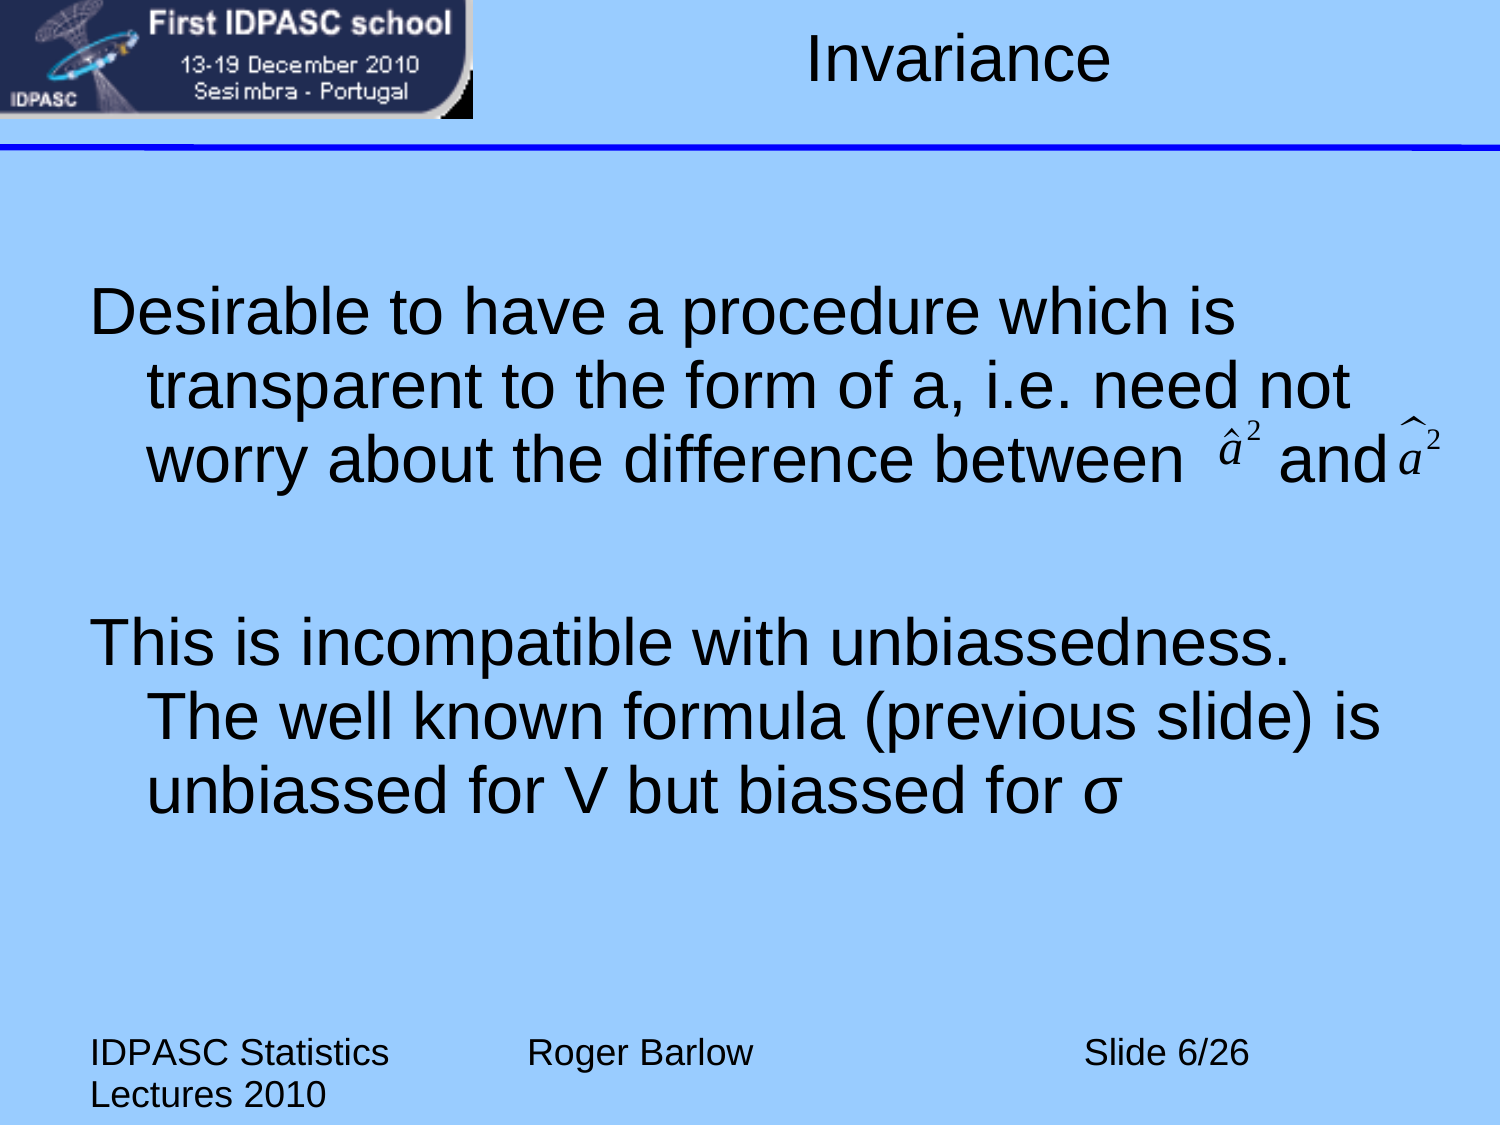

# Invariance
Desirable to have a procedure which is transparent to the form of a, i.e. need not worry about the difference between and
This is incompatible with unbiassedness. The well known formula (previous slide) is unbiassed for V but biassed for σ
6